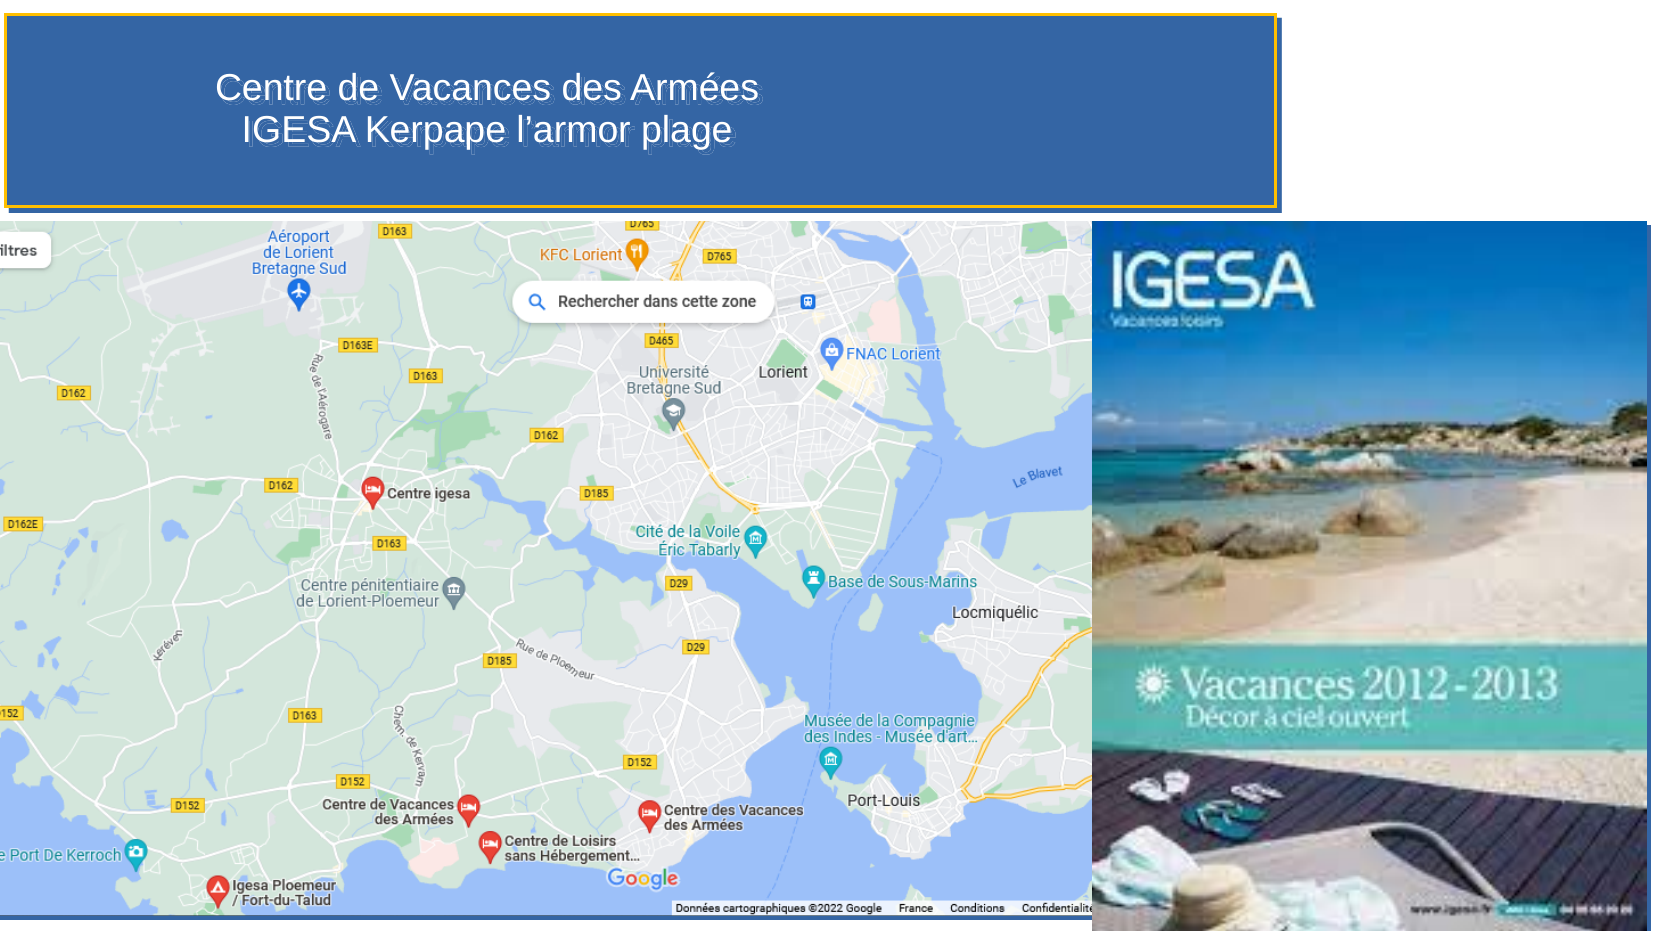

Centre de Vacances des Armées
IGESA Kerpape l’armor plage